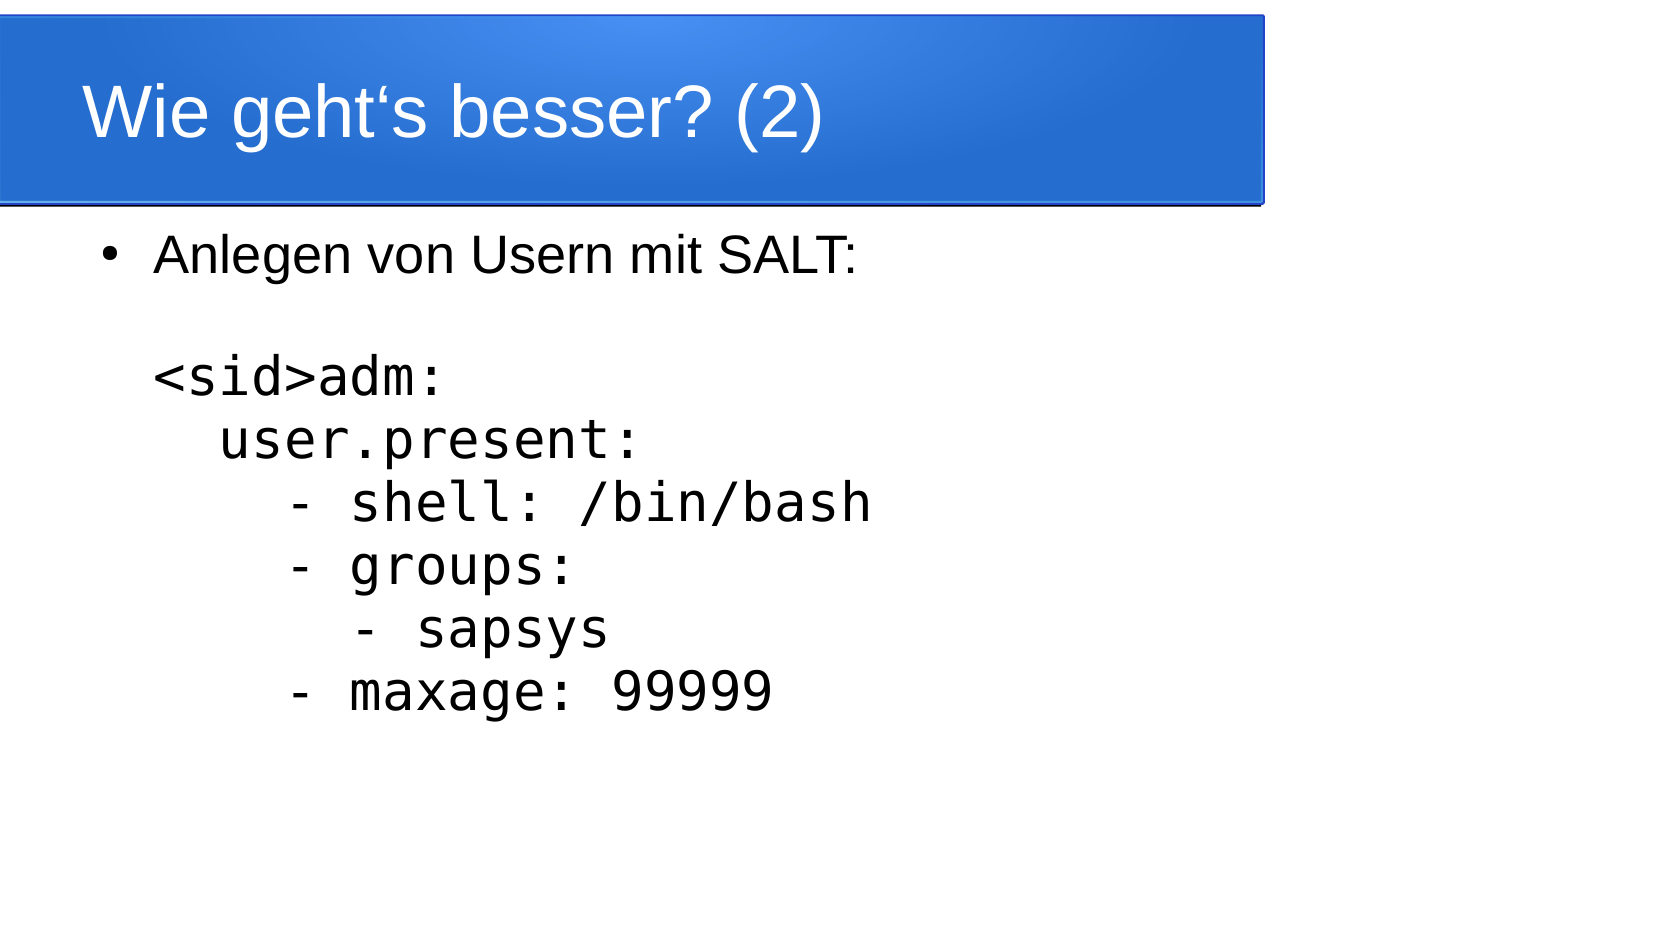

# Wie geht‘s besser? (2)
Anlegen von Usern mit SALT:
<sid>adm:
 user.present:
 - shell: /bin/bash
 - groups:
 - sapsys
 - maxage: 99999